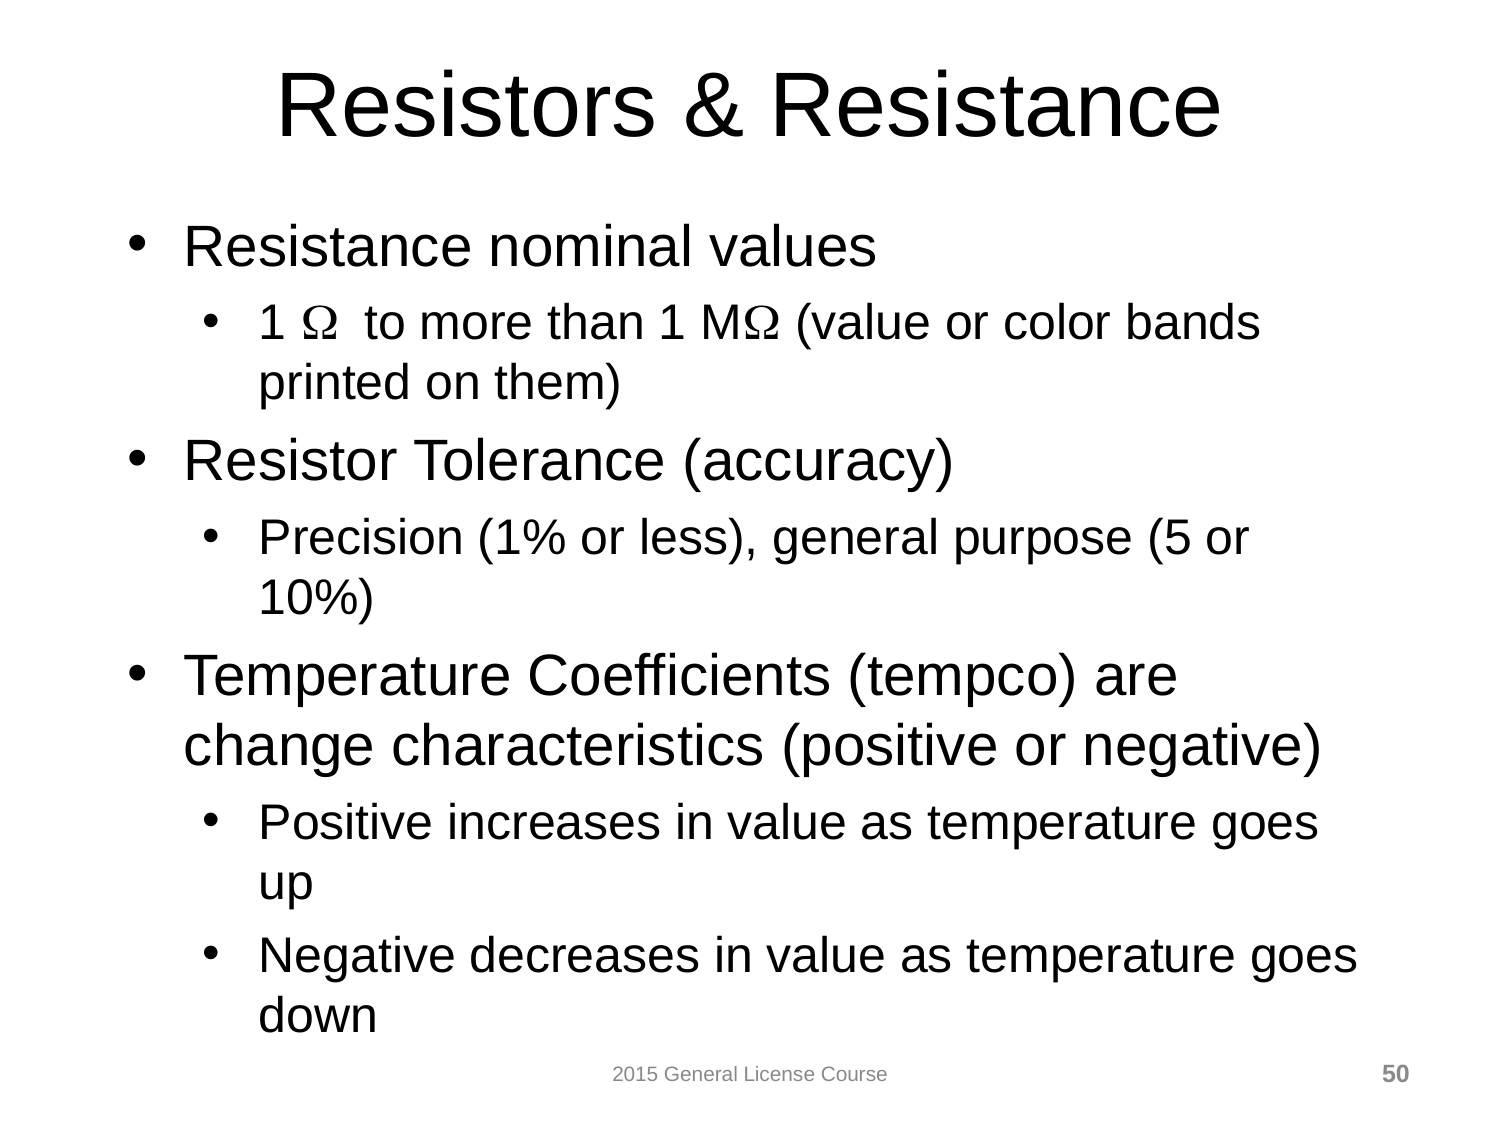

Resistors & Resistance
Resistance nominal values
1 to more than 1 M (value or color bands printed on them)
Resistor Tolerance (accuracy)
Precision (1% or less), general purpose (5 or 10%)
Temperature Coefficients (tempco) are change characteristics (positive or negative)
Positive increases in value as temperature goes up
Negative decreases in value as temperature goes down
2015 General License Course